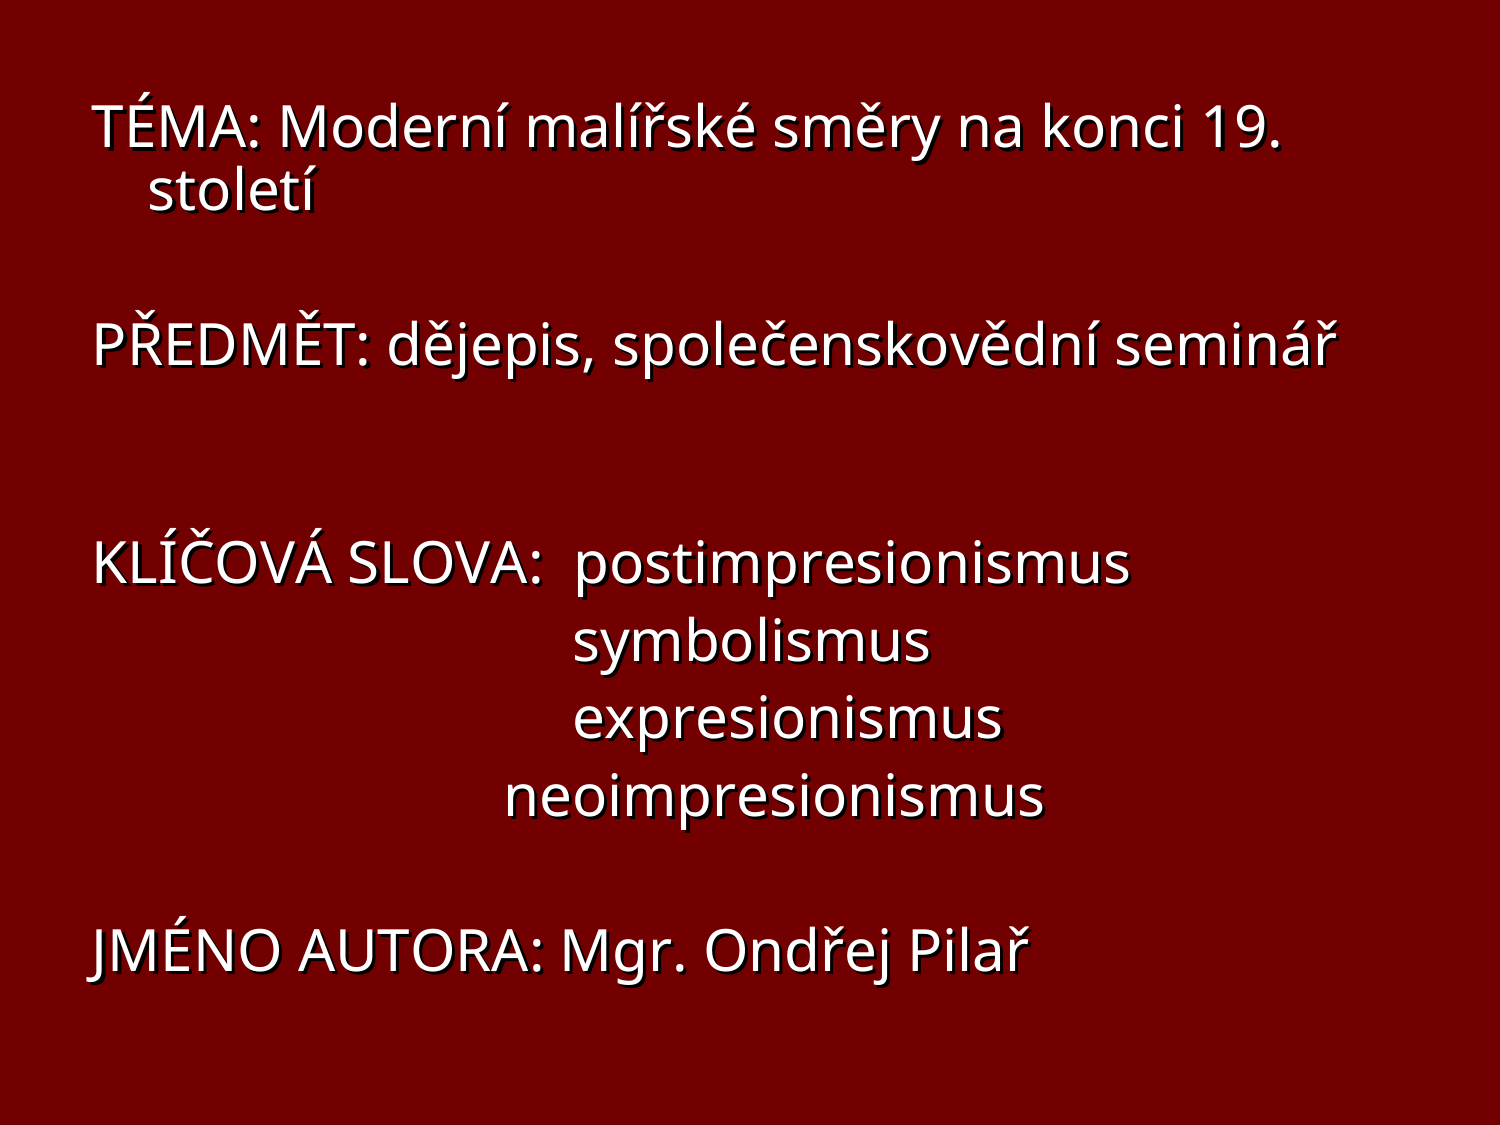

# TÉMA: Moderní malířské směry na konci 19. století
PŘEDMĚT: dějepis, společenskovědní seminář
KLÍČOVÁ SLOVA: postimpresionismus
				 symbolismus
				 expresionismus
 neoimpresionismus
JMÉNO AUTORA: Mgr. Ondřej Pilař